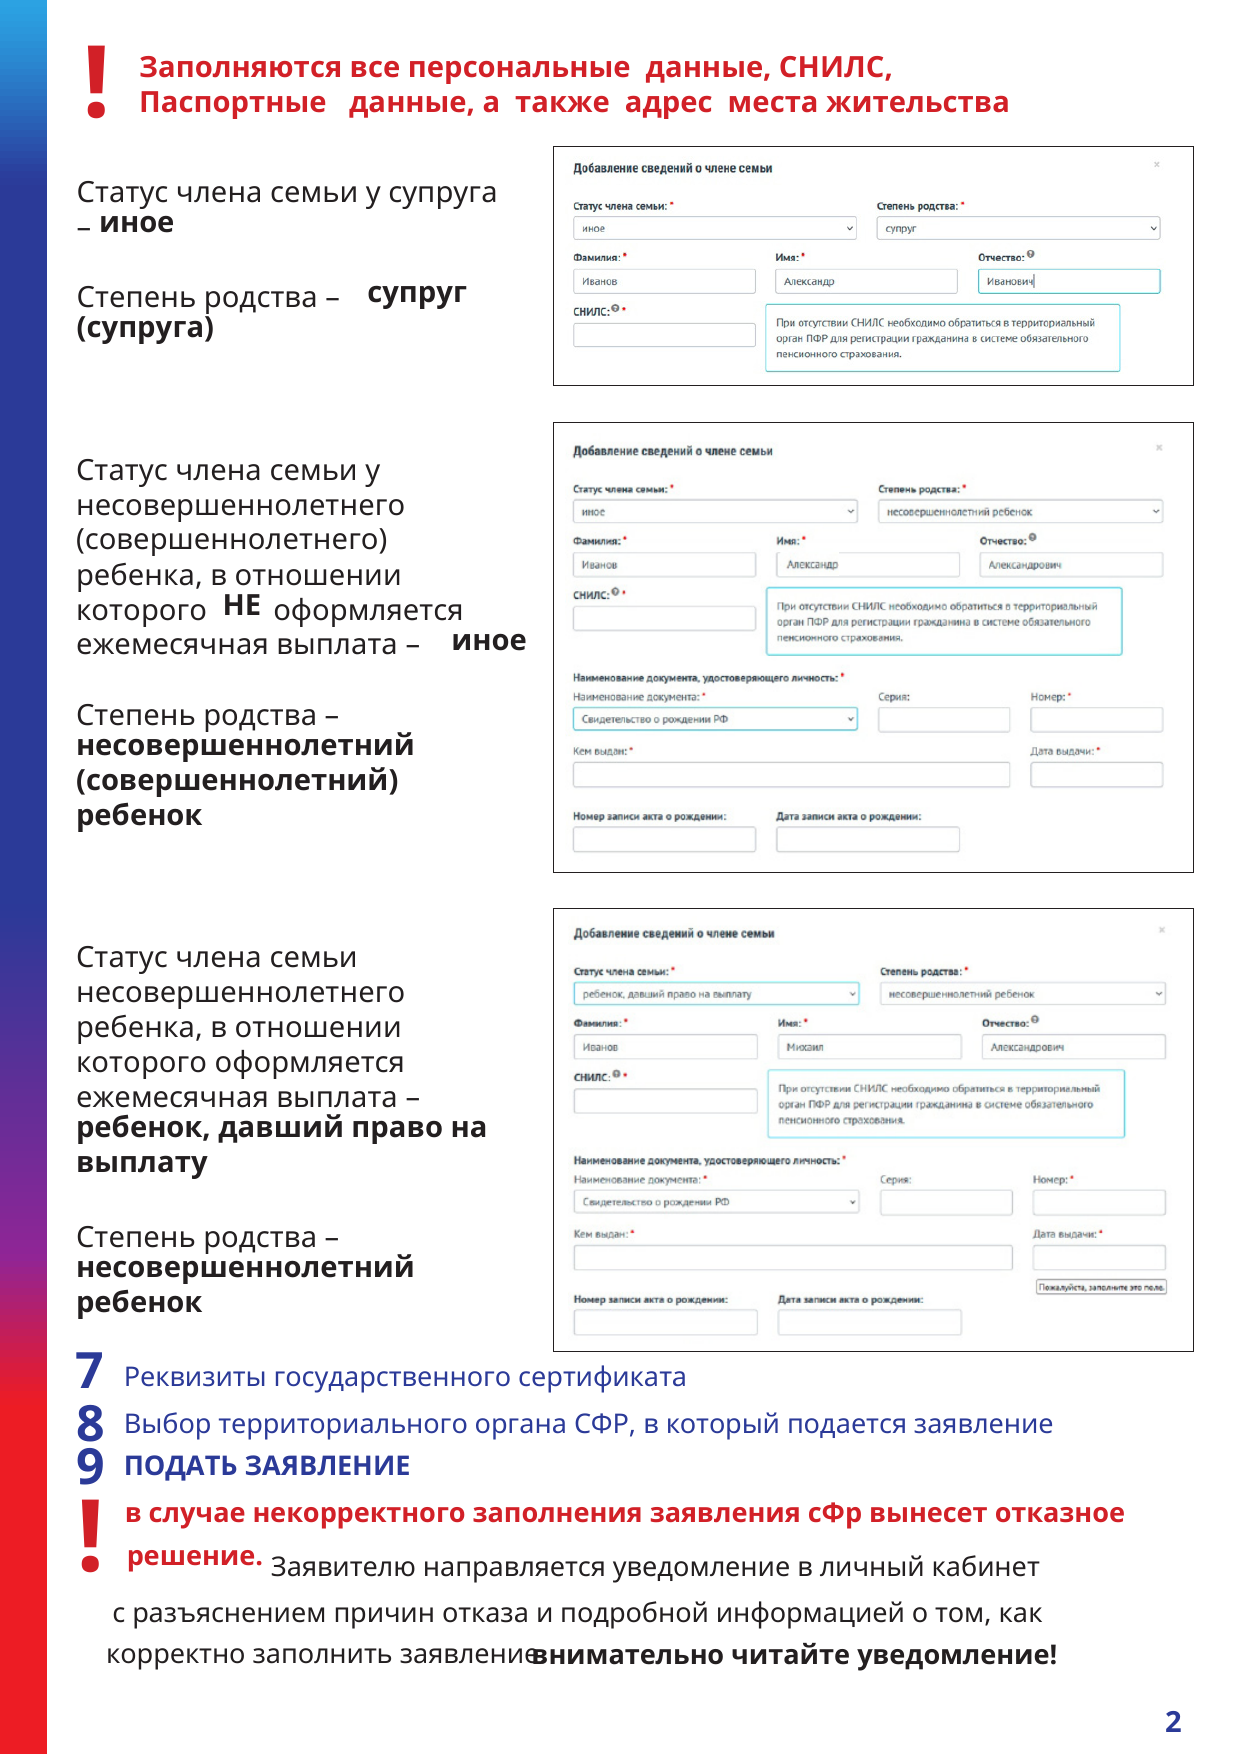

!
Заполняются все персональные данные, СНИЛС,
Паспортные данные, а также адрес места жительства
Статус члена семьи у супруга
иное
–
супруг
Степень родства –
(супруга)
Статус члена семьи у
несовершеннолетнего
(совершеннолетнего)
ребенка, в отношении
НЕ
которого
 оформляется
иное
ежемесячная выплата –
Степень родства –
несовершеннолетний
(совершеннолетний)
ребенок
Статус члена семьи
несовершеннолетнего
ребенка, в отношении
которого оформляется
ежемесячная выплата –
ребенок, давший право на
выплату
Степень родства –
несовершеннолетний
ребенок
7
Реквизиты государственного сертификата
8
Выбор территориального органа СФР, в который подается заявление
9
ПОДАТЬ ЗАЯВЛЕНИЕ
!
в случае некорректного заполнения заявления сФр вынесет отказное
решение.
Заявителю направляется уведомление в личный кабинет
с разъяснением причин отказа и подробной информацией о том, как
корректно заполнить заявление.
внимательно читайте уведомление!
2